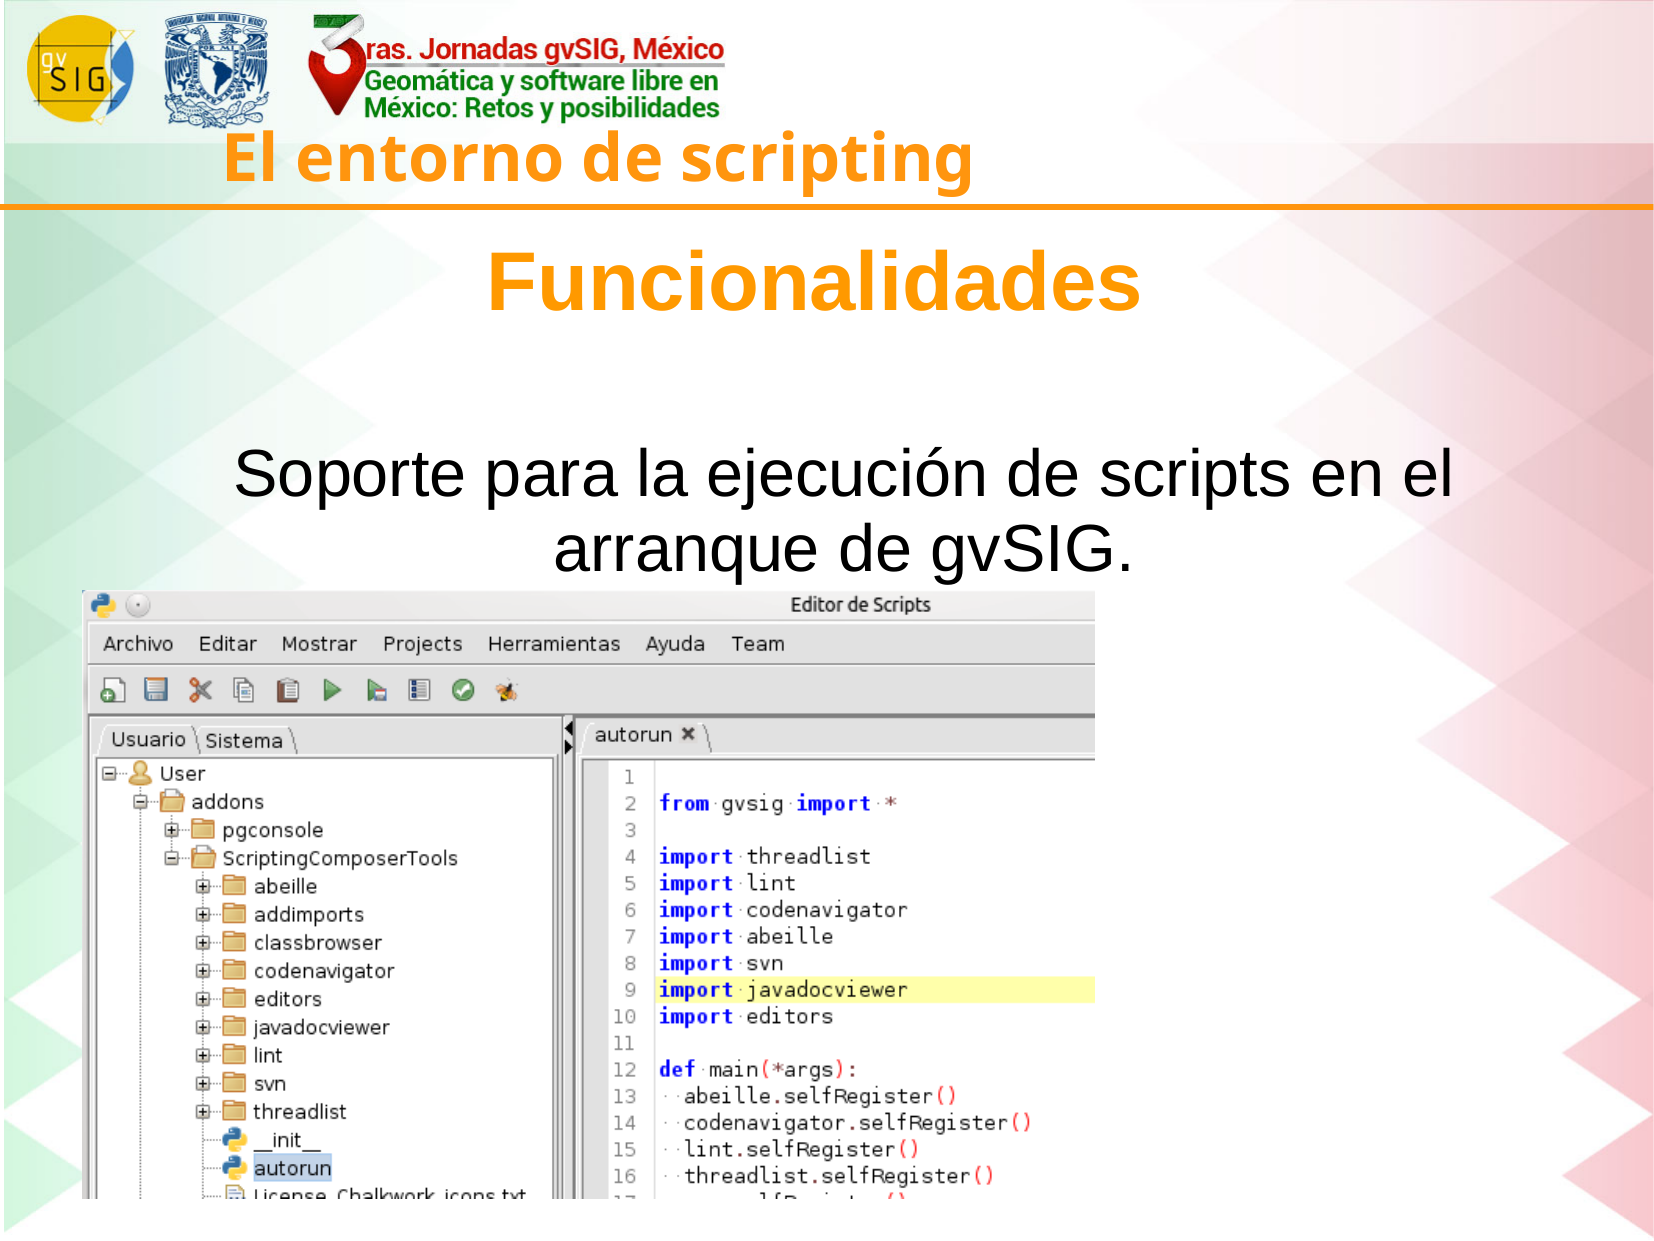

# El entorno de scripting
Funcionalidades
Soporte para la ejecución de scripts en el arranque de gvSIG.